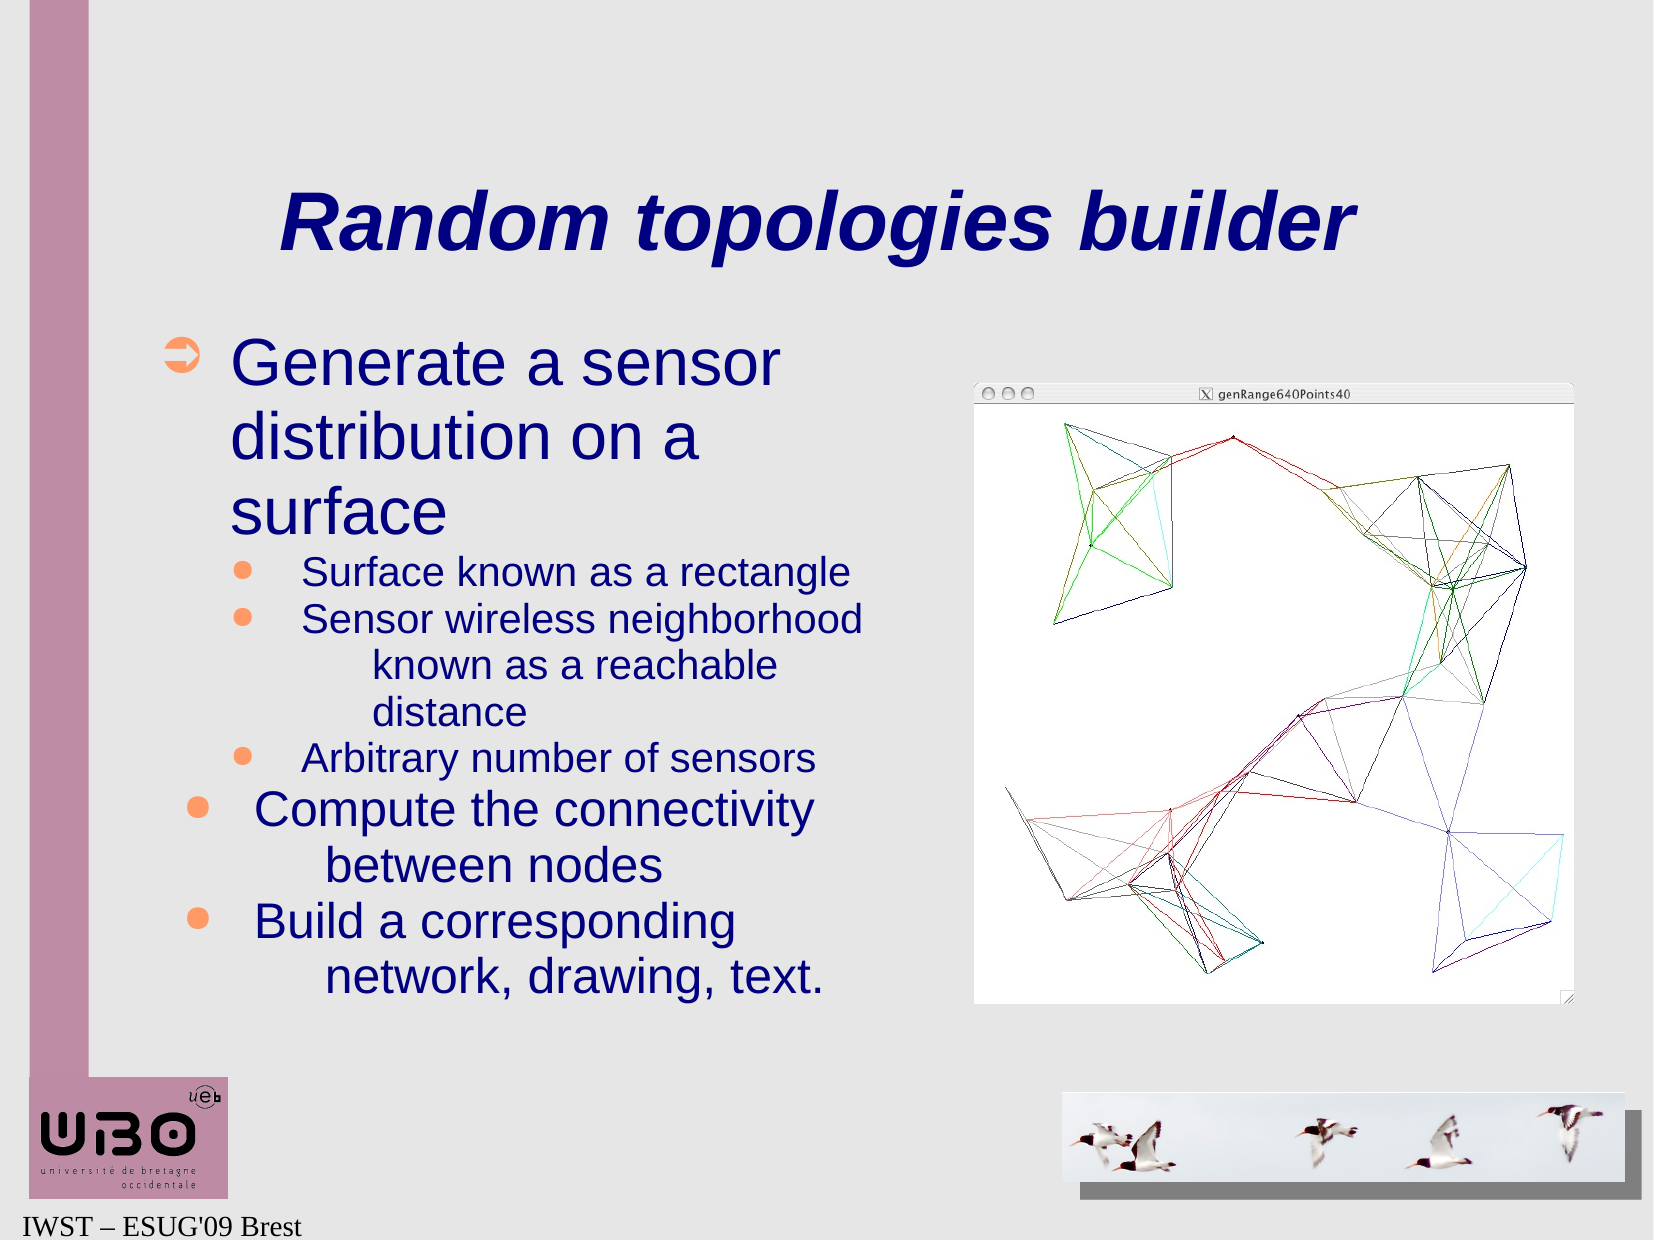

# Random topologies builder
Generate a sensor distribution on a surface
Surface known as a rectangle
Sensor wireless neighborhood known as a reachable distance
Arbitrary number of sensors
Compute the connectivity between nodes
Build a corresponding network, drawing, text.